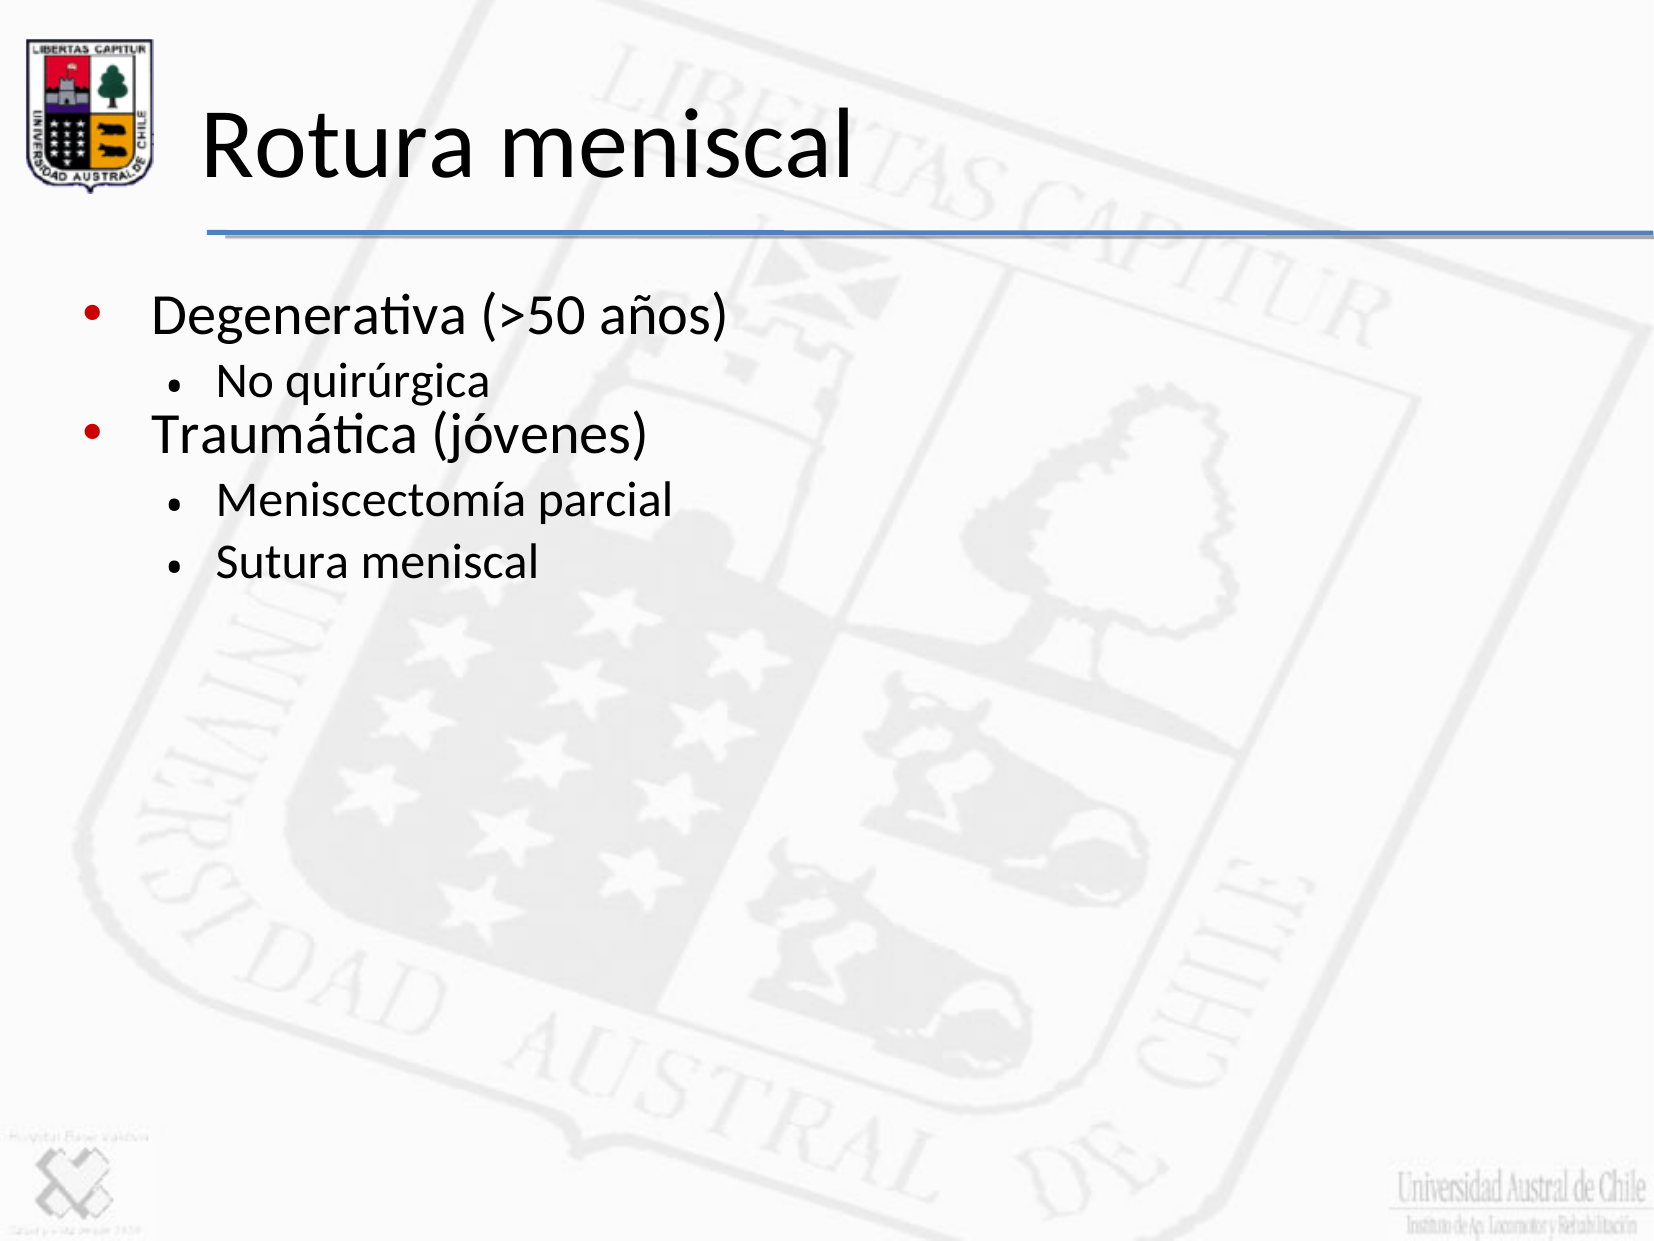

# Rotura meniscal
Degenerativa (>50 años)
No quirúrgica
Traumática (jóvenes)
Meniscectomía parcial
Sutura meniscal